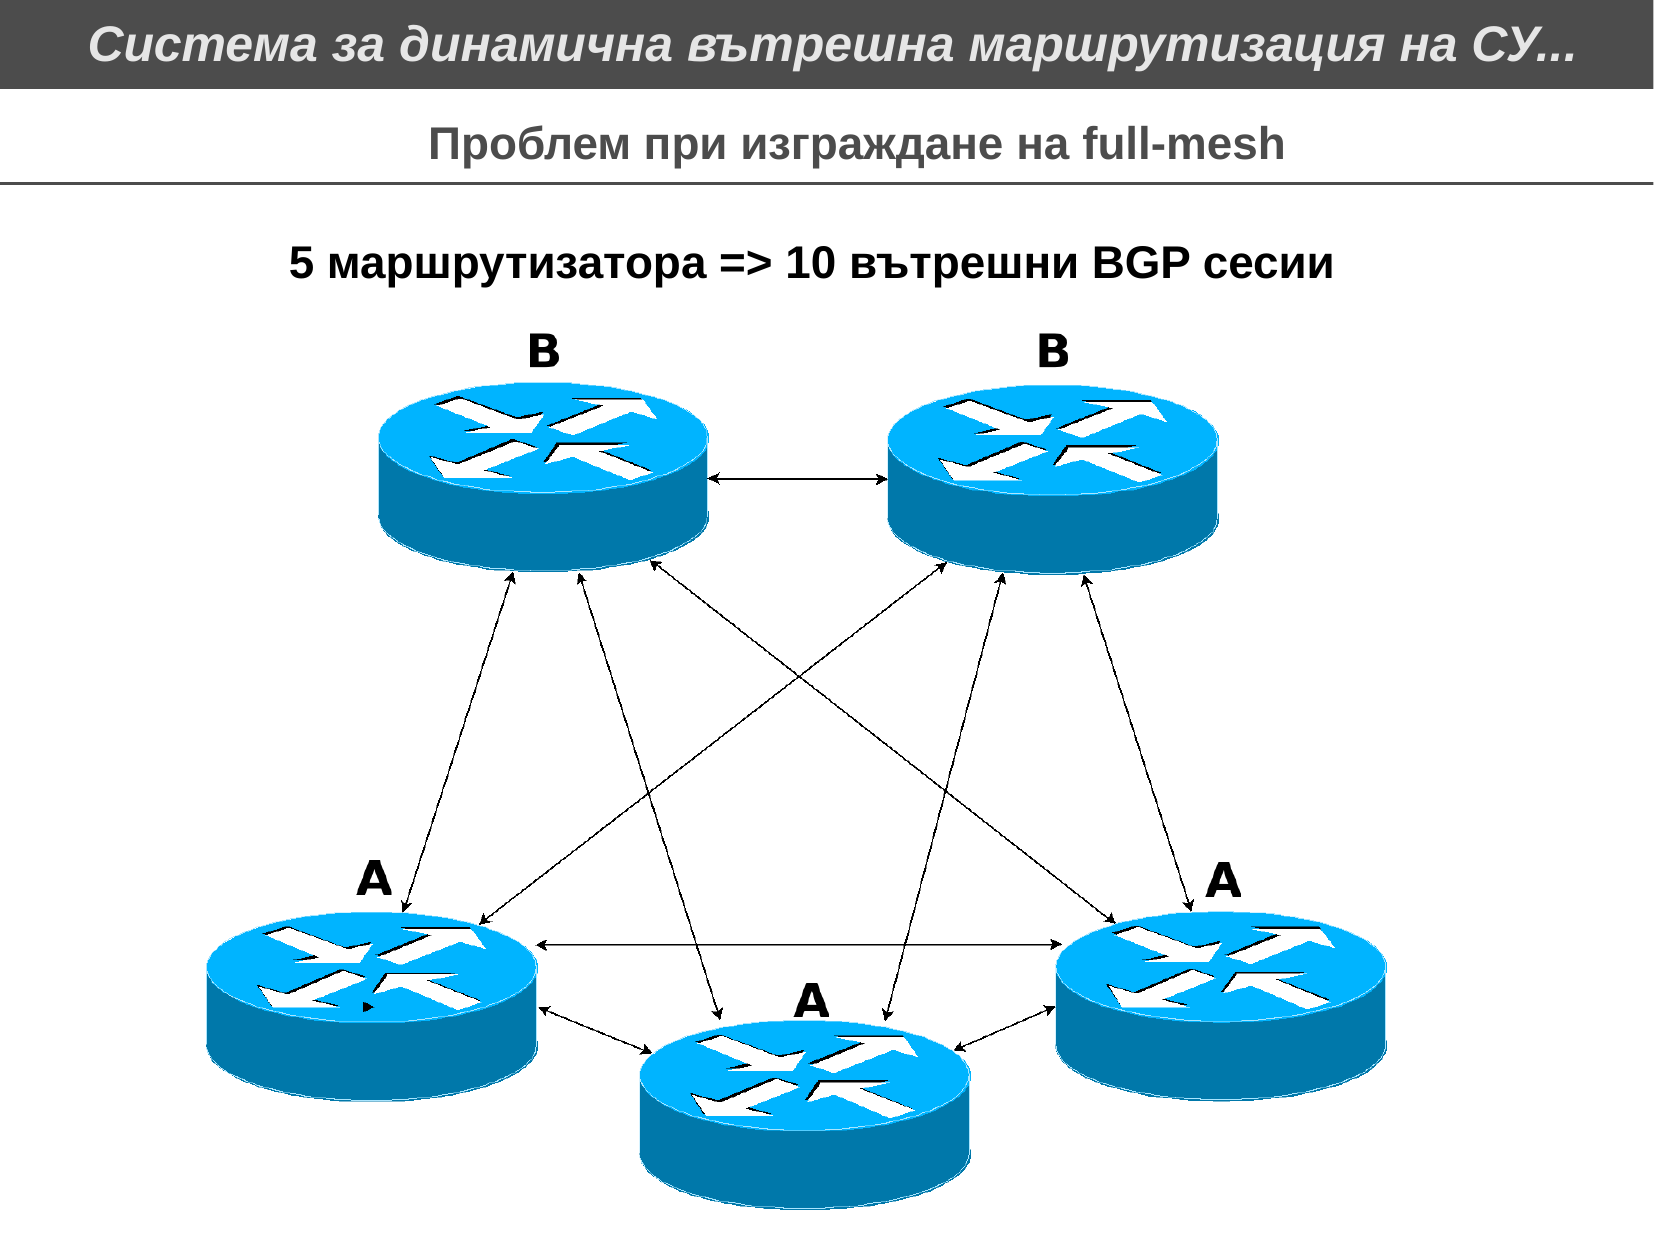

Система за динамична вътрешна маршрутизация на СУ...
Проблем при изграждане на full-mesh
5 маршрутизатора => 10 вътрешни BGP сесии